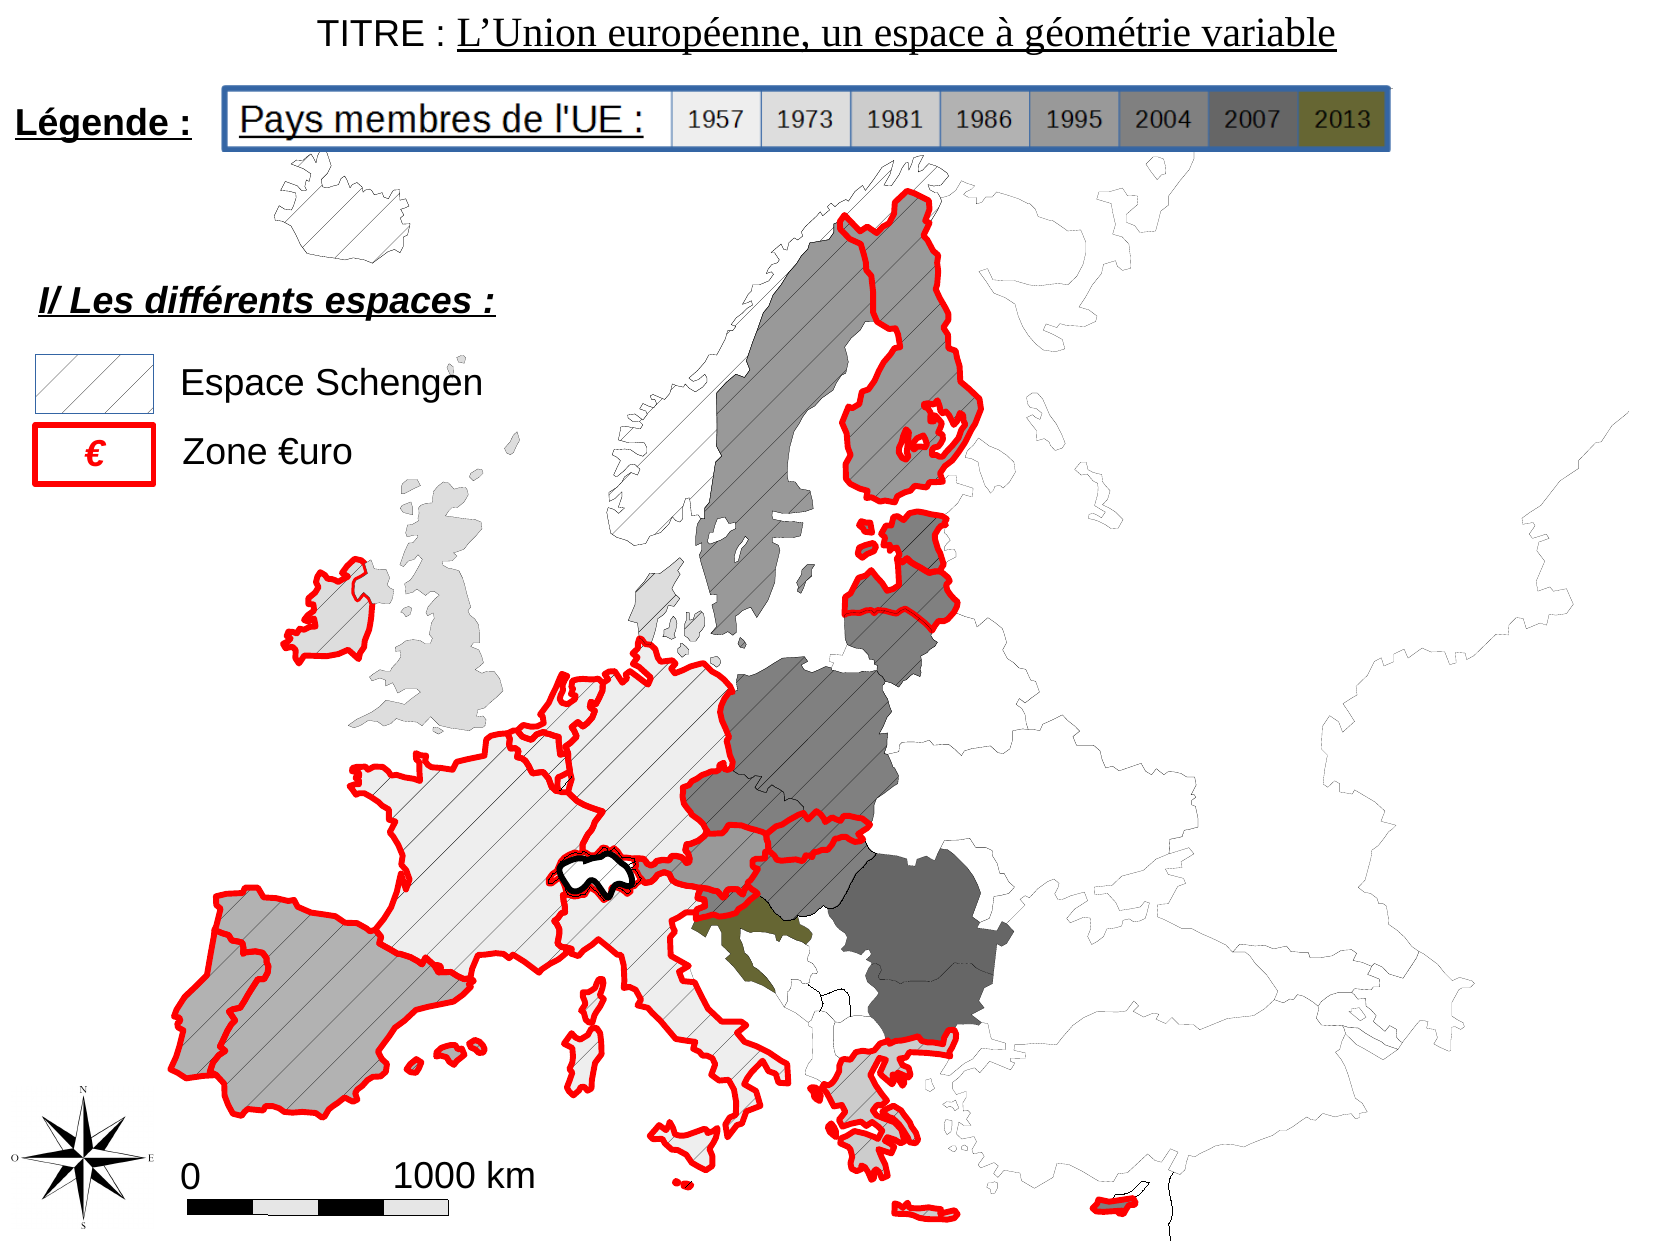

TITRE : L’Union européenne, un espace à géométrie variable
Légende :
I/ Les différents espaces :
Espace Schengen
Zone €uro
€
1000 km
0